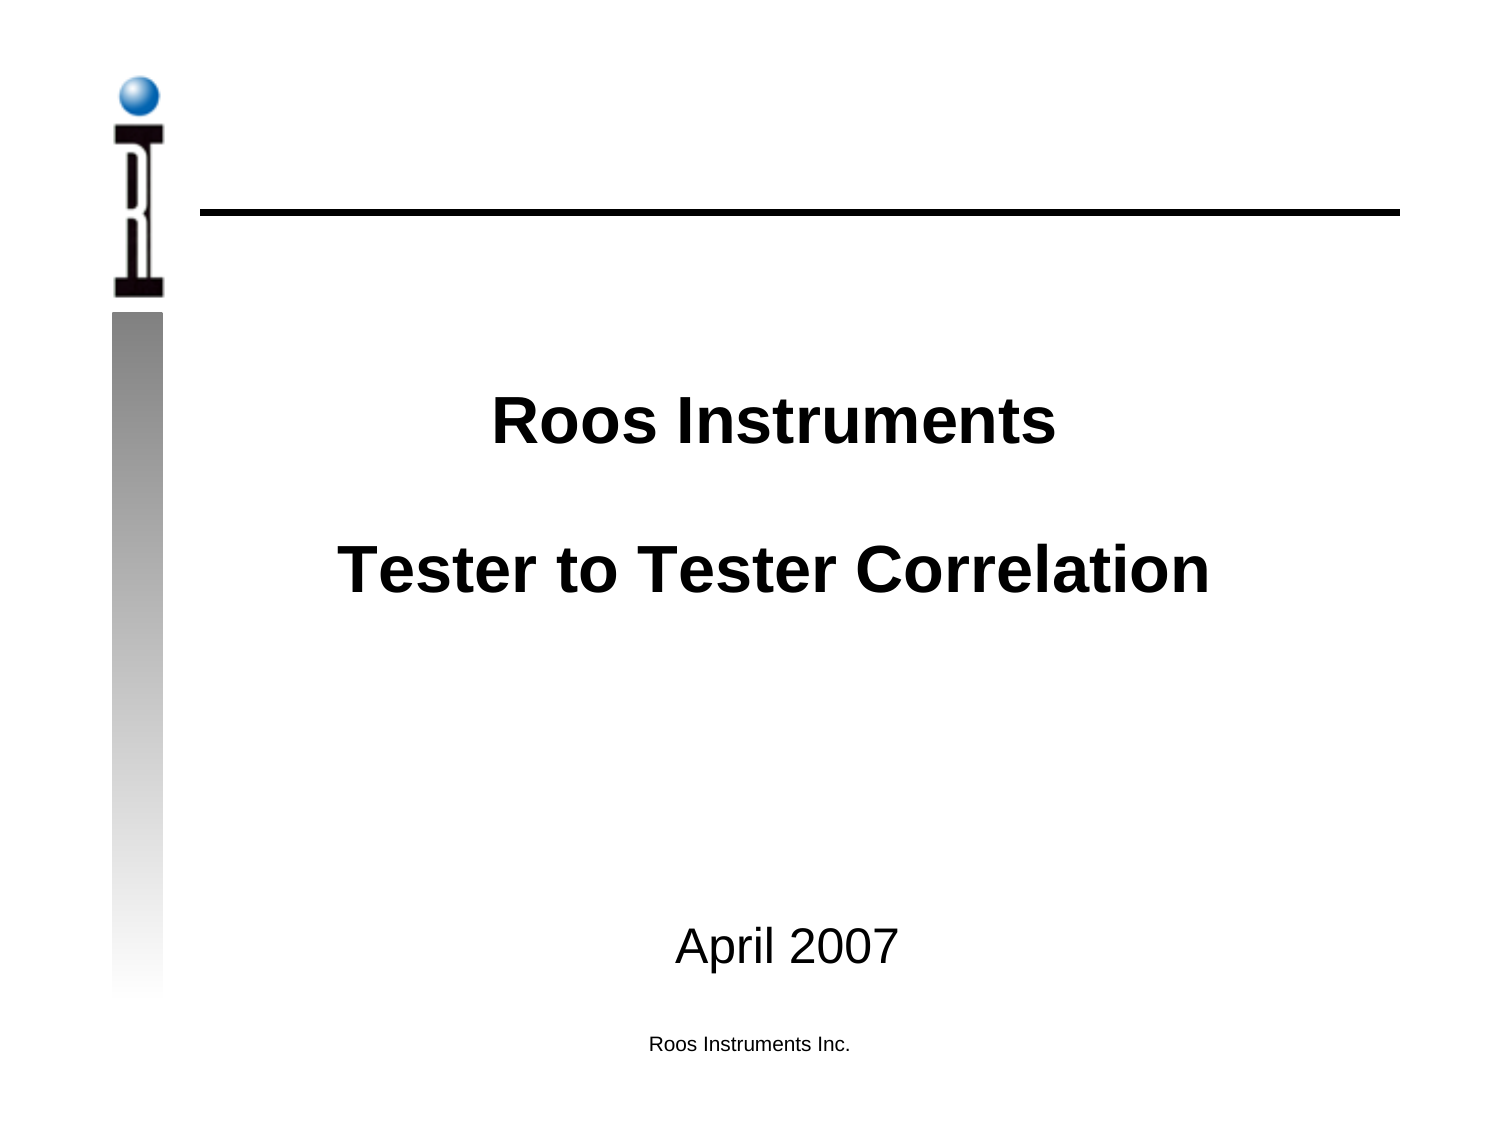

# Roos Instruments Tester to Tester Correlation
April 2007